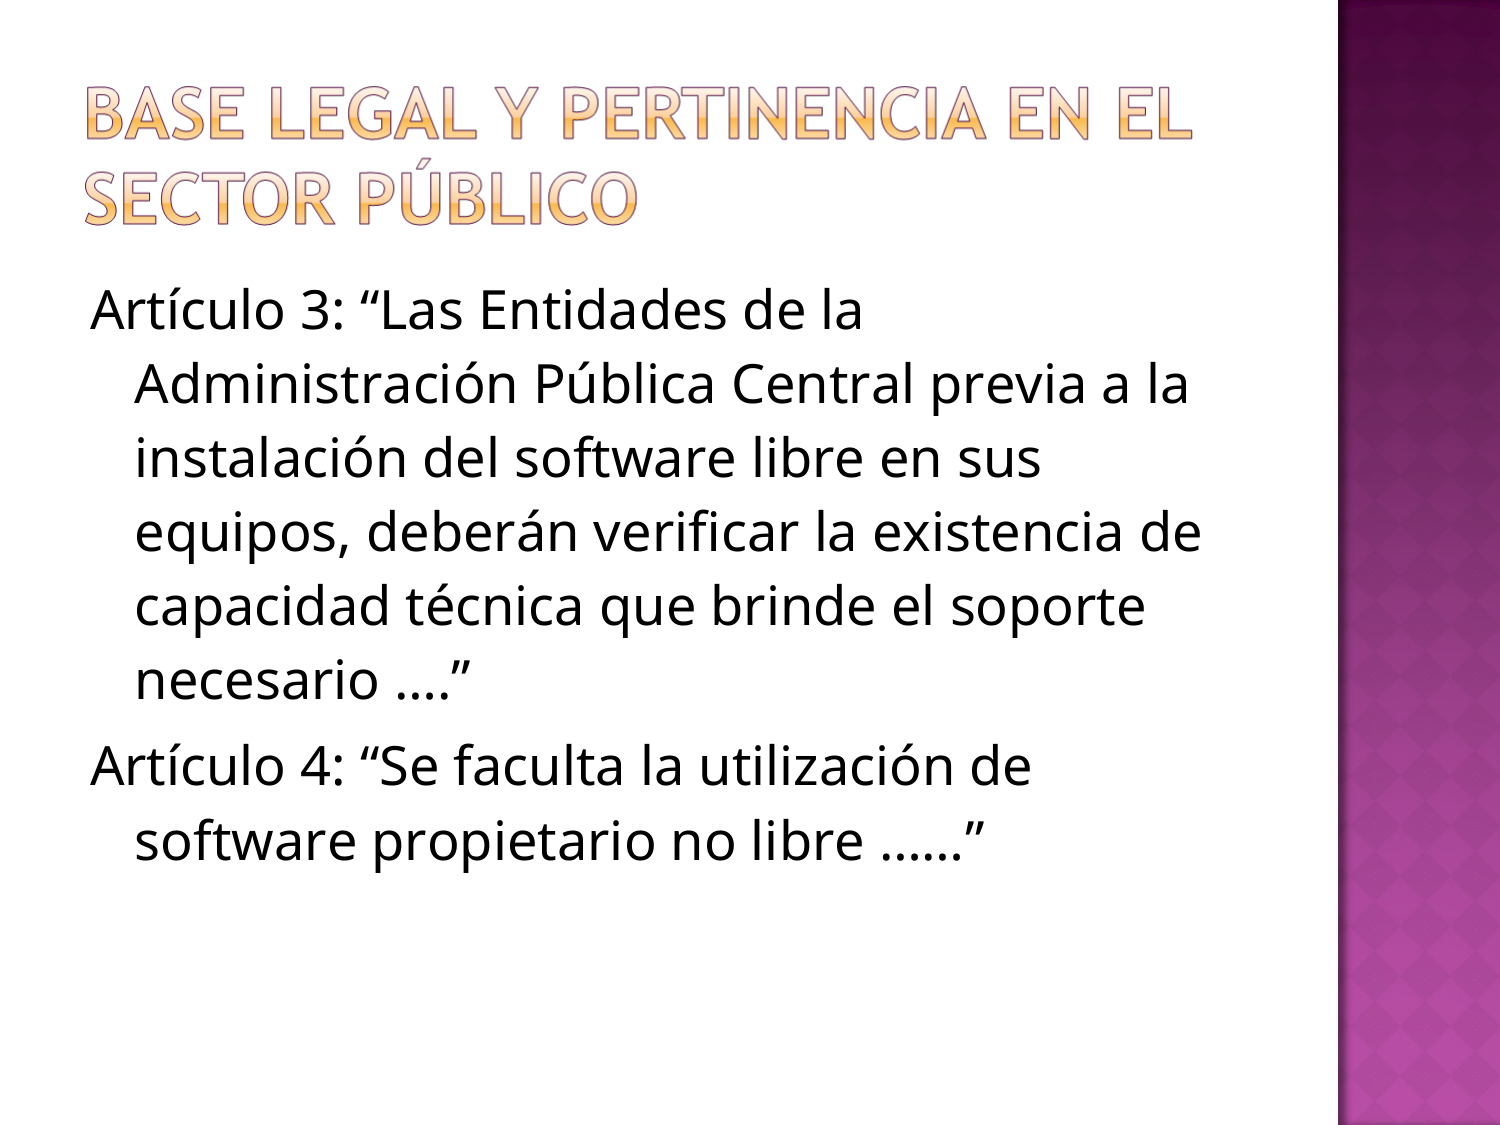

# Artículo 3: “Las Entidades de la Administración Pública Central previa a la instalación del software libre en sus equipos, deberán verificar la existencia de capacidad técnica que brinde el soporte necesario ….”
Artículo 4: “Se faculta la utilización de software propietario no libre ……”